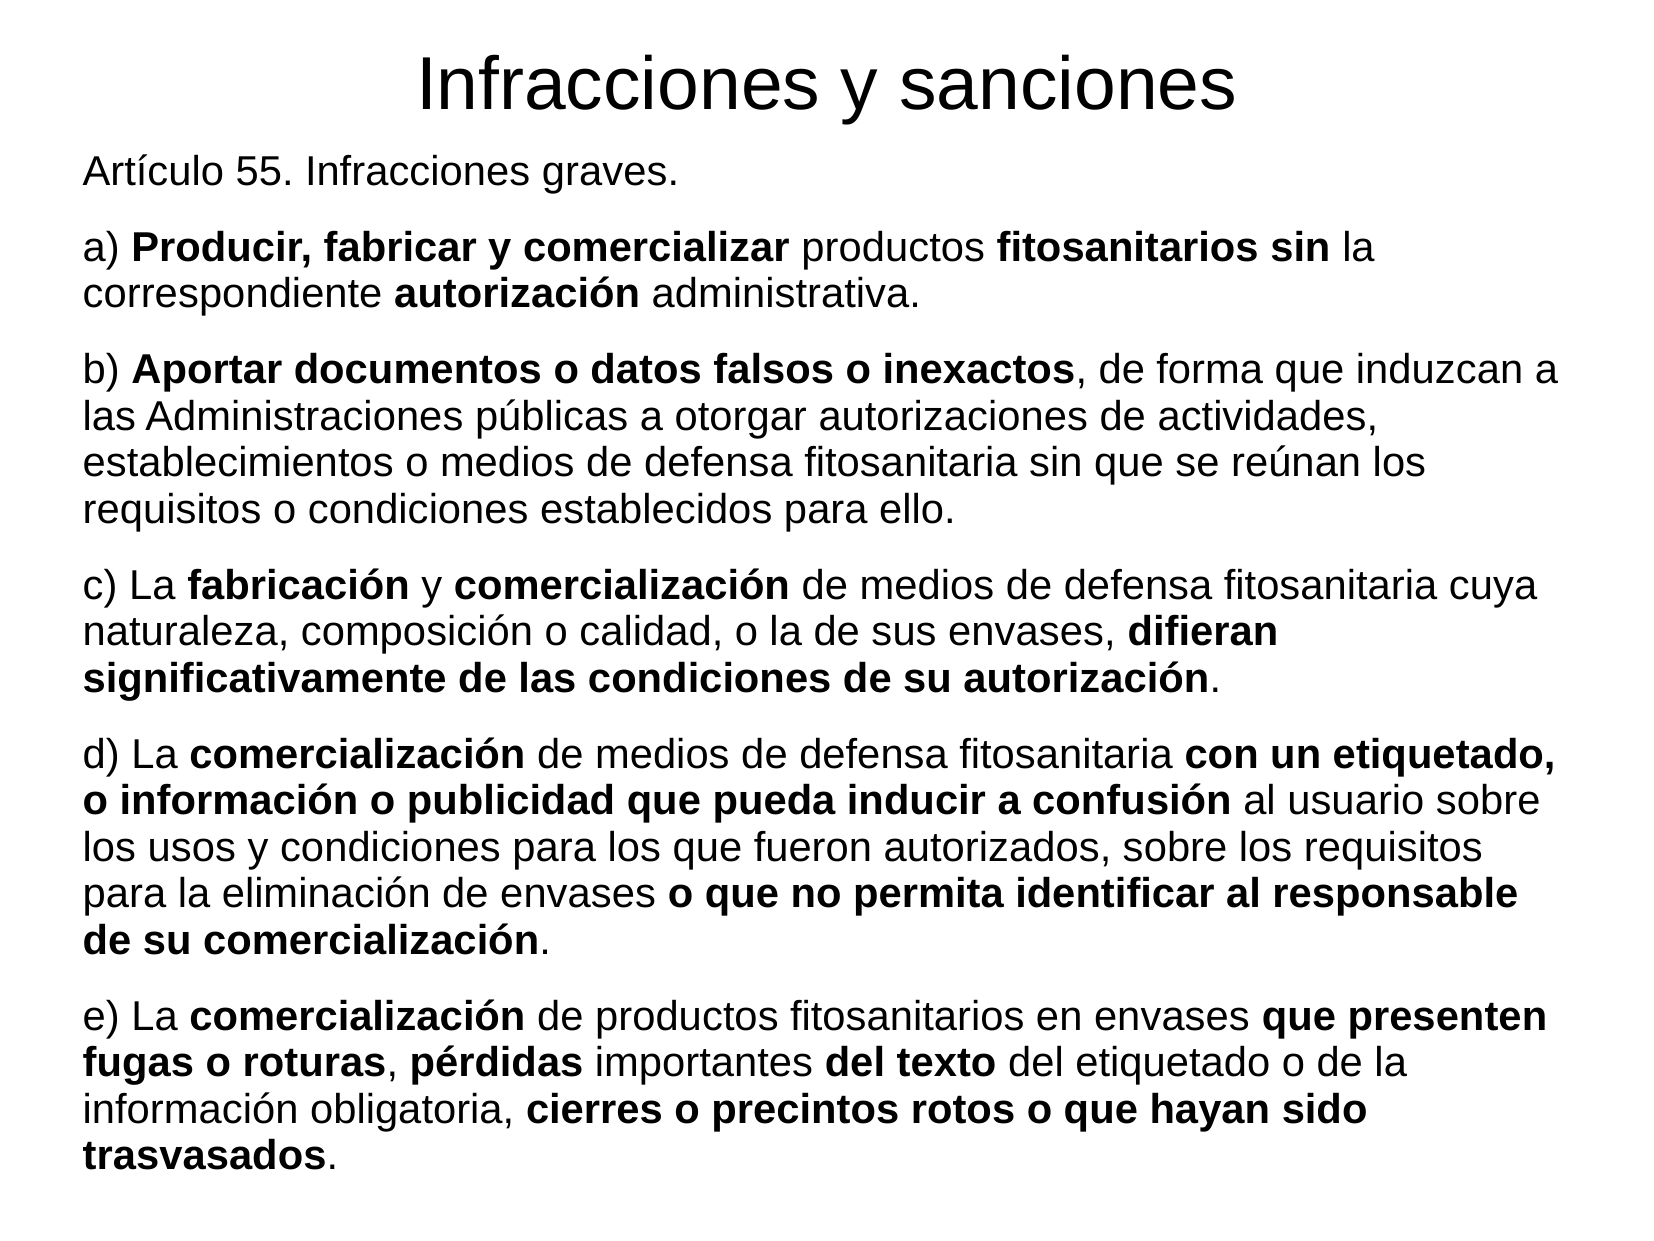

# Infracciones y sanciones
Artículo 55. Infracciones graves.
a) Producir, fabricar y comercializar productos fitosanitarios sin la correspondiente autorización administrativa.
b) Aportar documentos o datos falsos o inexactos, de forma que induzcan a las Administraciones públicas a otorgar autorizaciones de actividades, establecimientos o medios de defensa fitosanitaria sin que se reúnan los requisitos o condiciones establecidos para ello.
c) La fabricación y comercialización de medios de defensa fitosanitaria cuya naturaleza, composición o calidad, o la de sus envases, difieran significativamente de las condiciones de su autorización.
d) La comercialización de medios de defensa fitosanitaria con un etiquetado, o información o publicidad que pueda inducir a confusión al usuario sobre los usos y condiciones para los que fueron autorizados, sobre los requisitos para la eliminación de envases o que no permita identificar al responsable de su comercialización.
e) La comercialización de productos fitosanitarios en envases que presenten fugas o roturas, pérdidas importantes del texto del etiquetado o de la información obligatoria, cierres o precintos rotos o que hayan sido trasvasados.